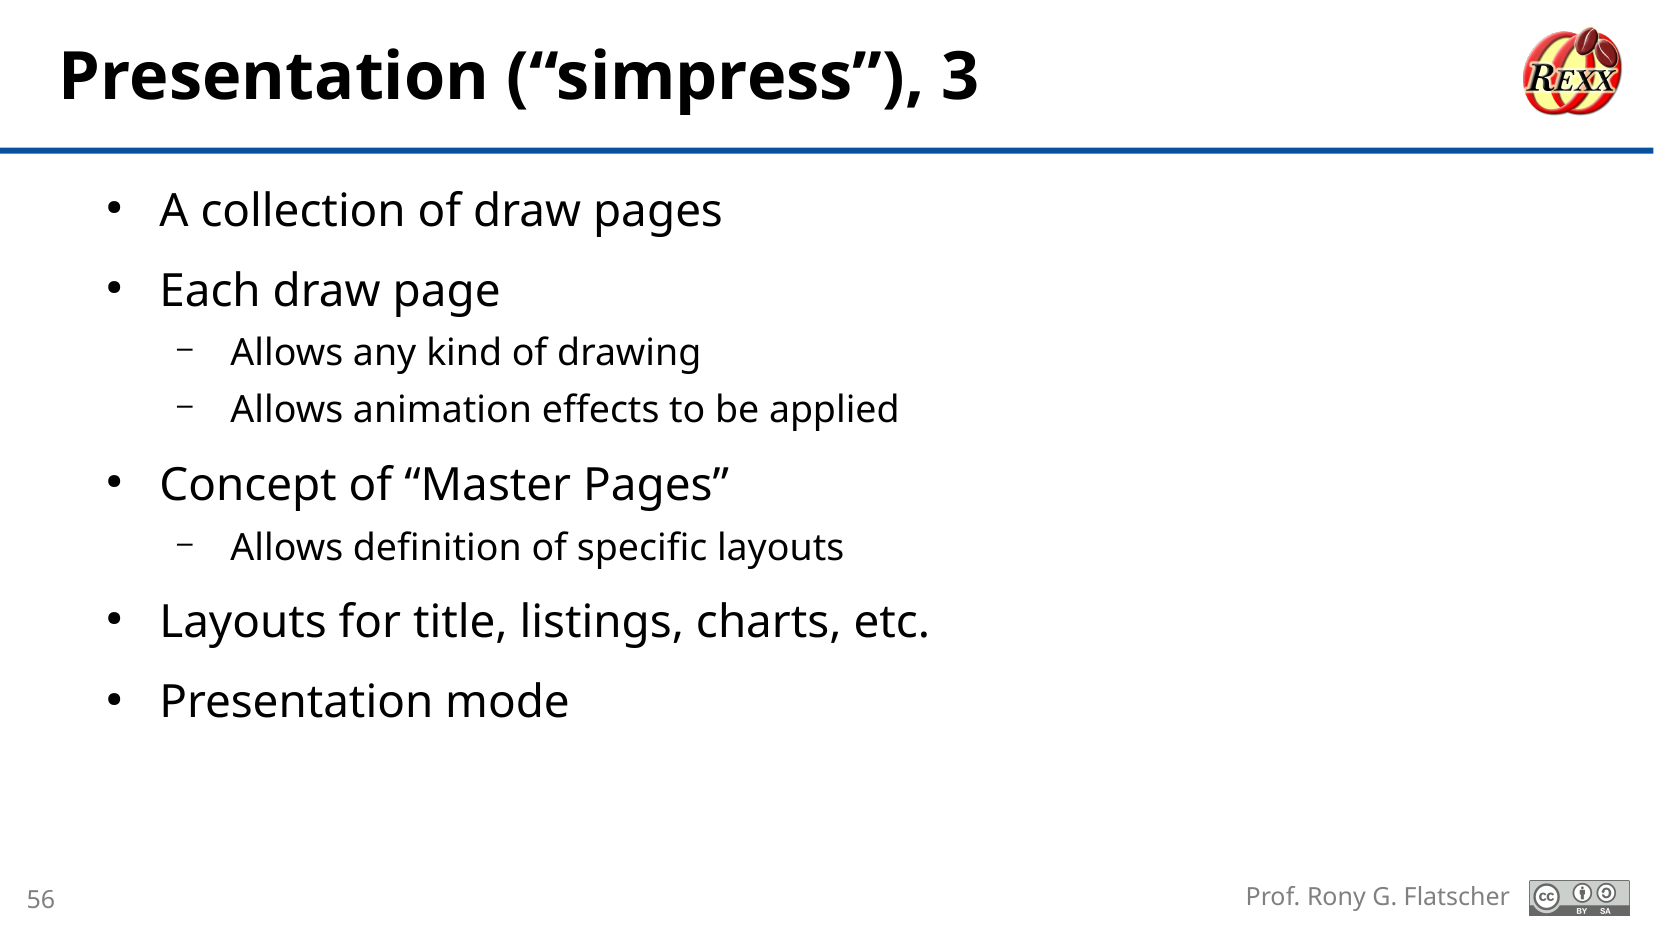

# Presentation (“simpress”), 3
A collection of draw pages
Each draw page
Allows any kind of drawing
Allows animation effects to be applied
Concept of “Master Pages”
Allows definition of specific layouts
Layouts for title, listings, charts, etc.
Presentation mode